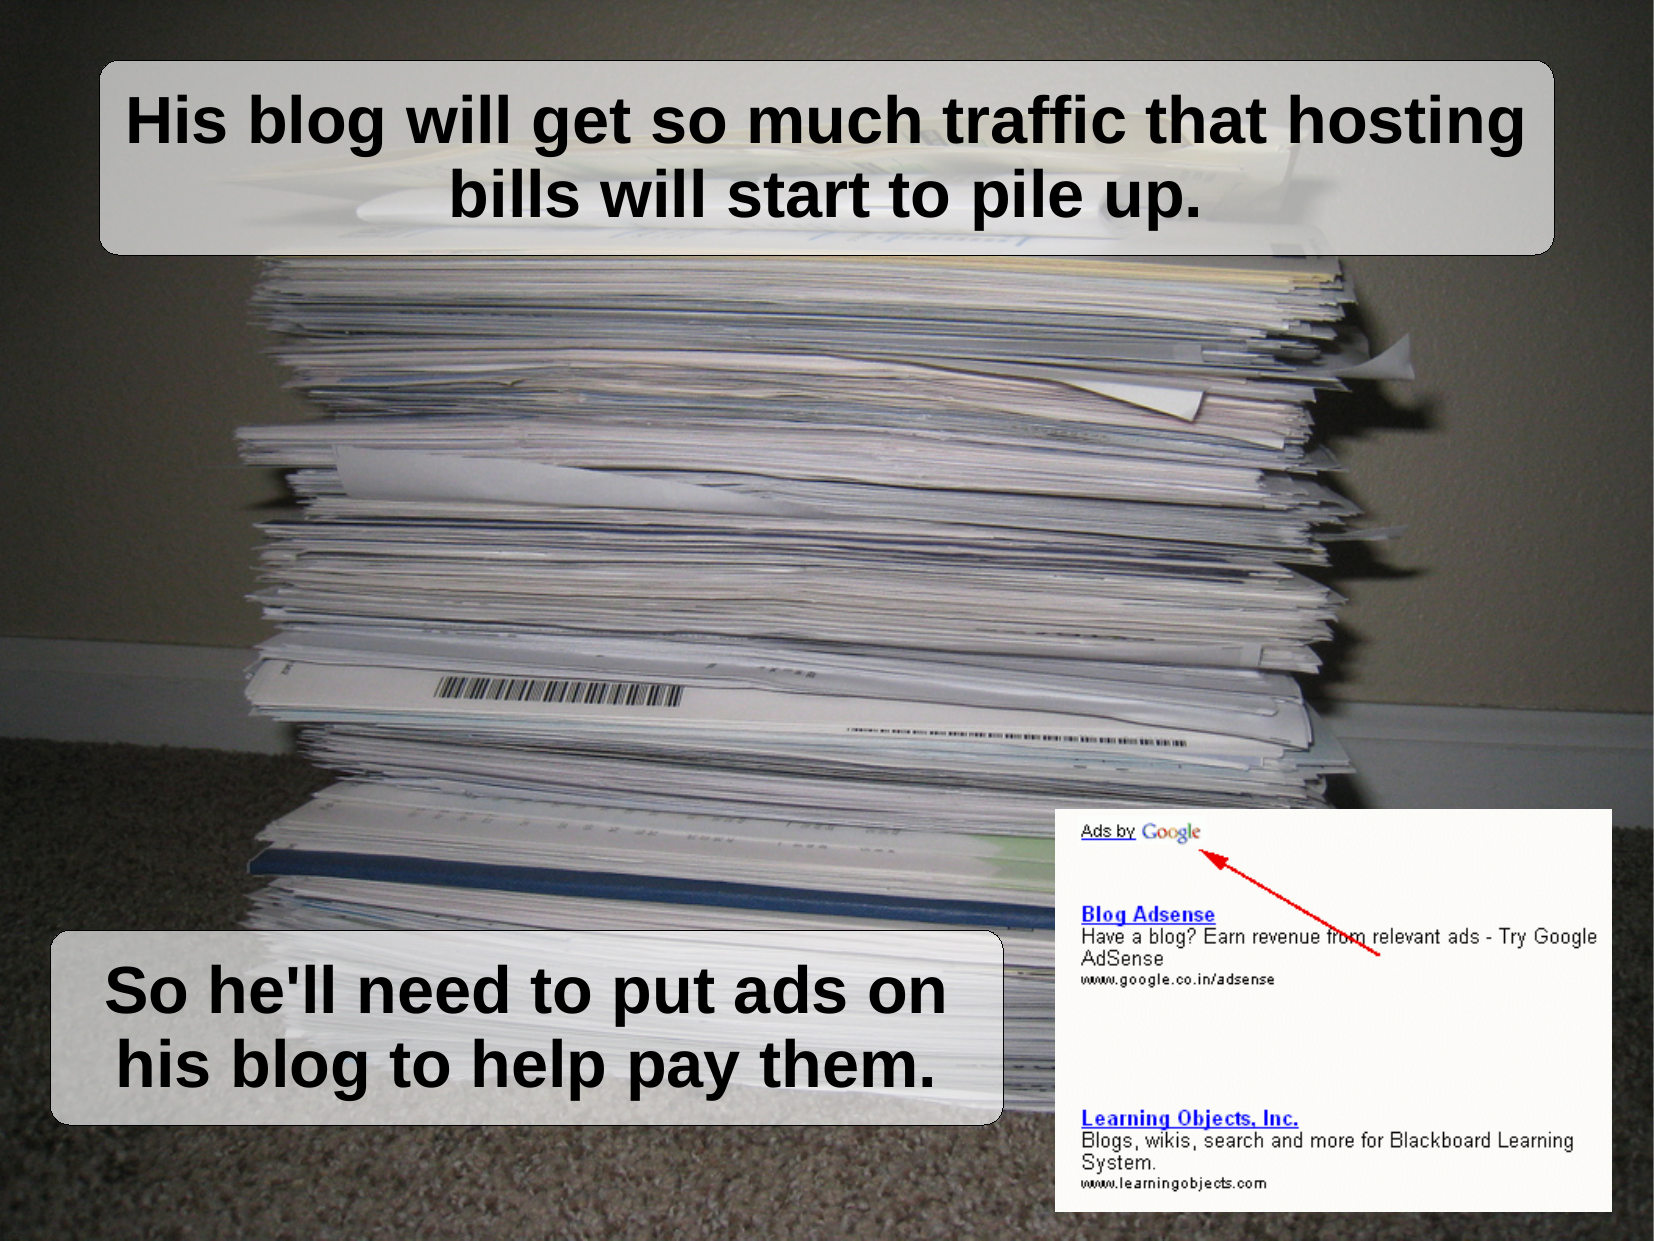

His blog will get so much traffic that hosting bills will start to pile up.
So he'll need to put ads on his blog to help pay them.